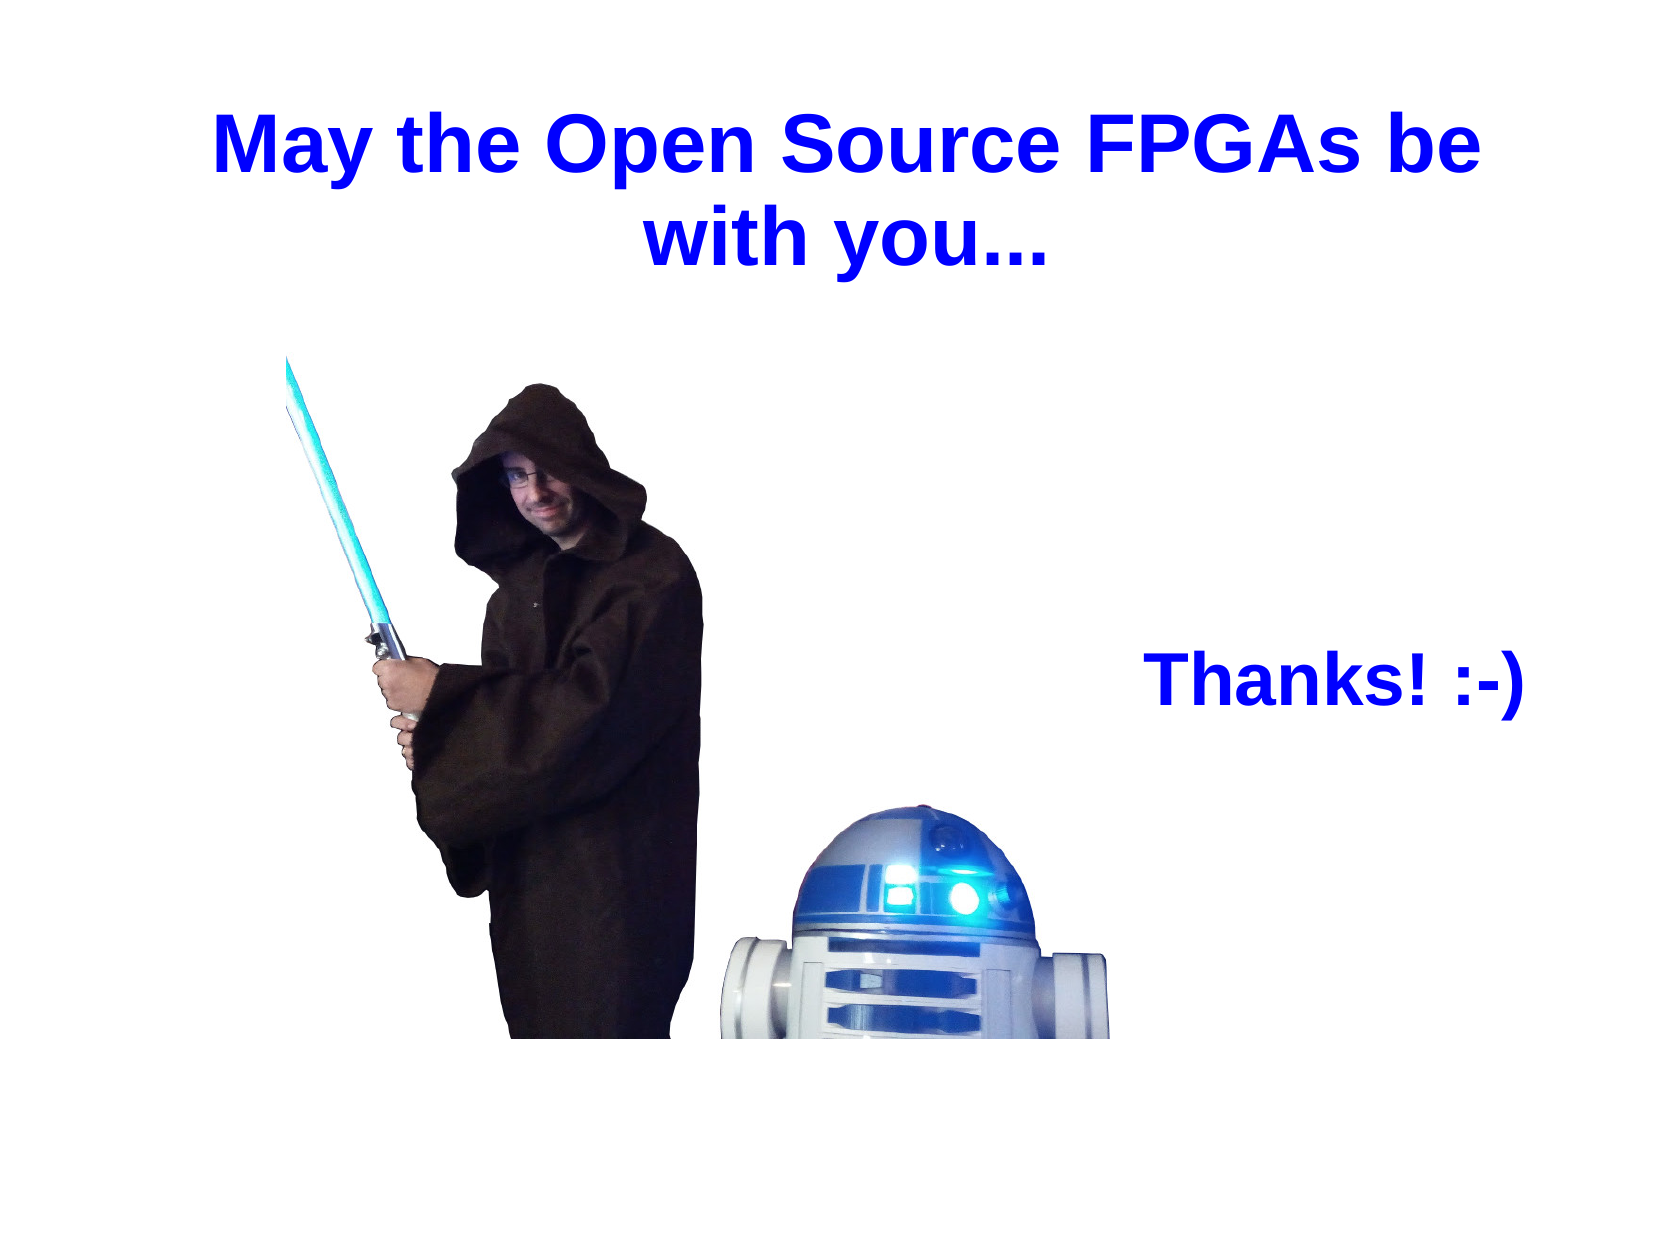

May the Open Source FPGAs be with you...
Thanks! :-)